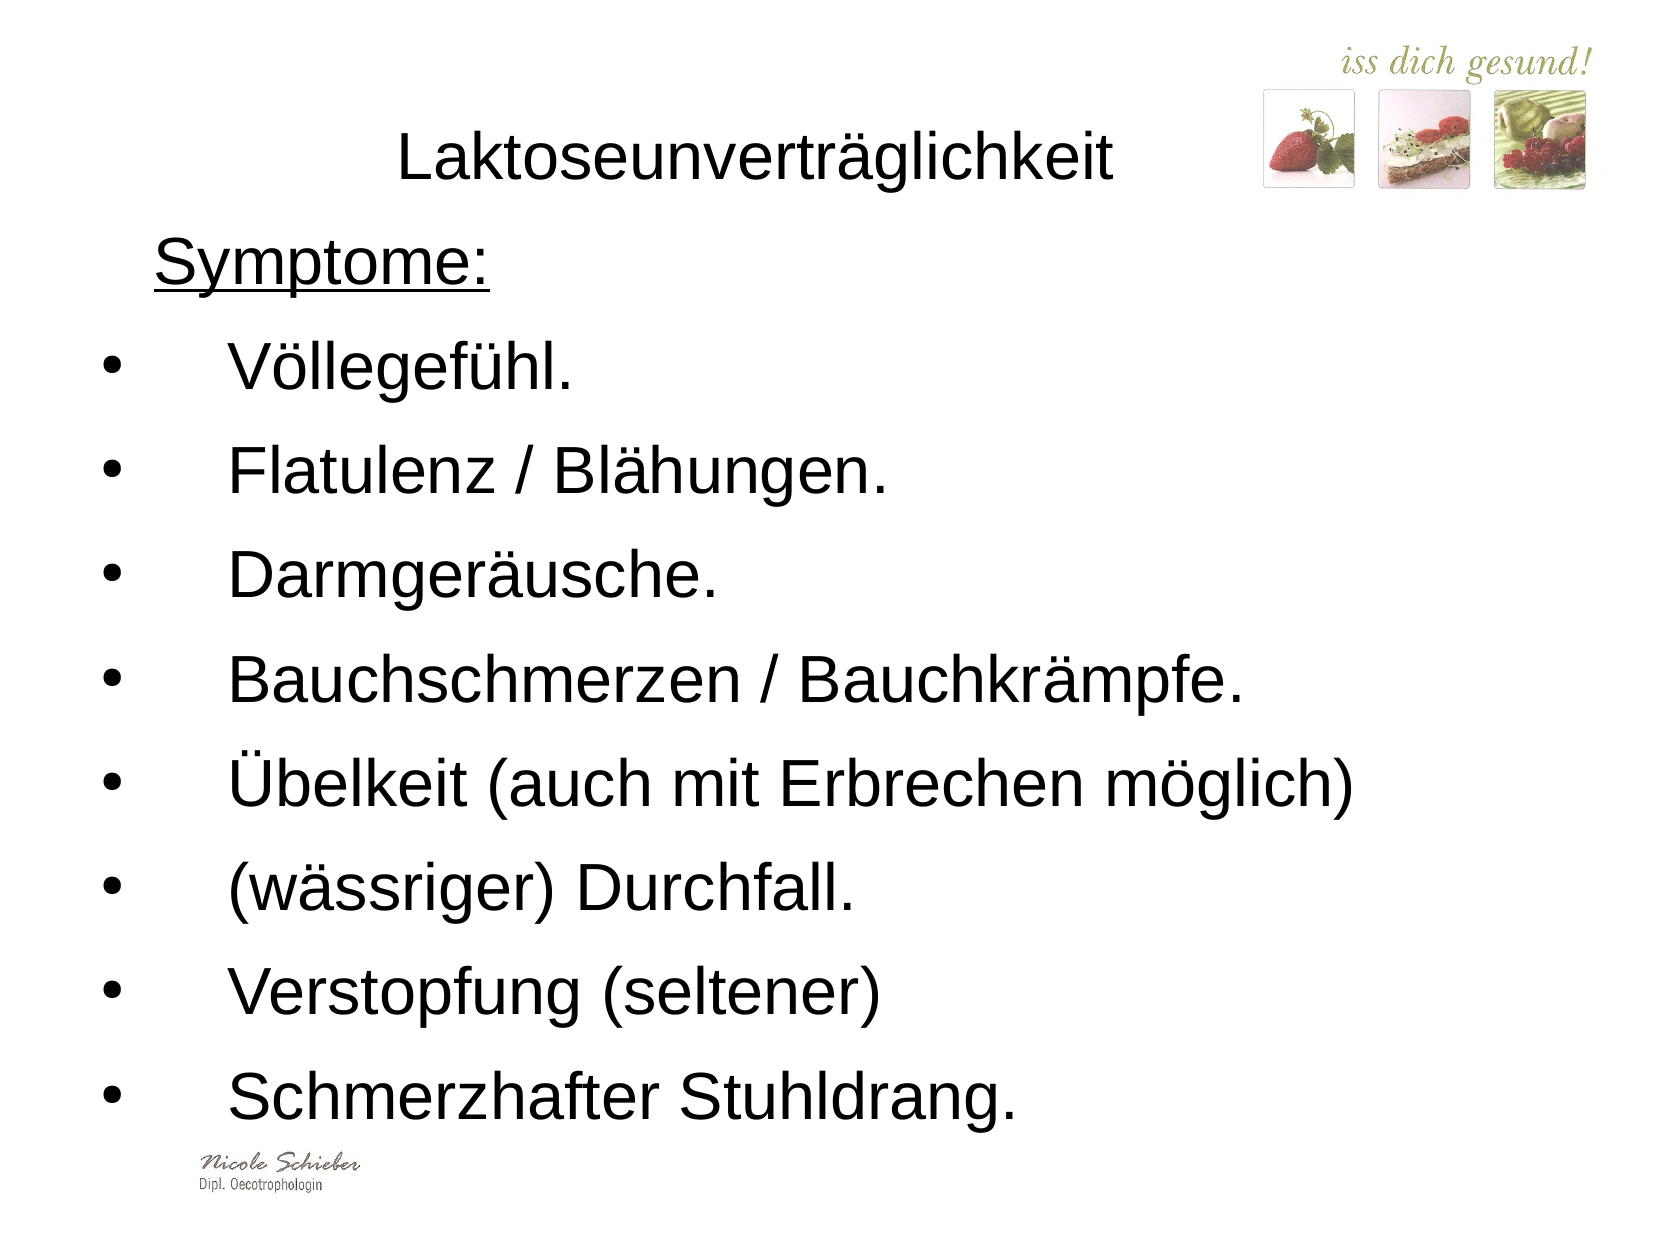

# Laktoseunverträglichkeit
Symptome:
 Völlegefühl.
 Flatulenz / Blähungen.
 Darmgeräusche.
 Bauchschmerzen / Bauchkrämpfe.
 Übelkeit (auch mit Erbrechen möglich)
 (wässriger) Durchfall.
 Verstopfung (seltener)
 Schmerzhafter Stuhldrang.